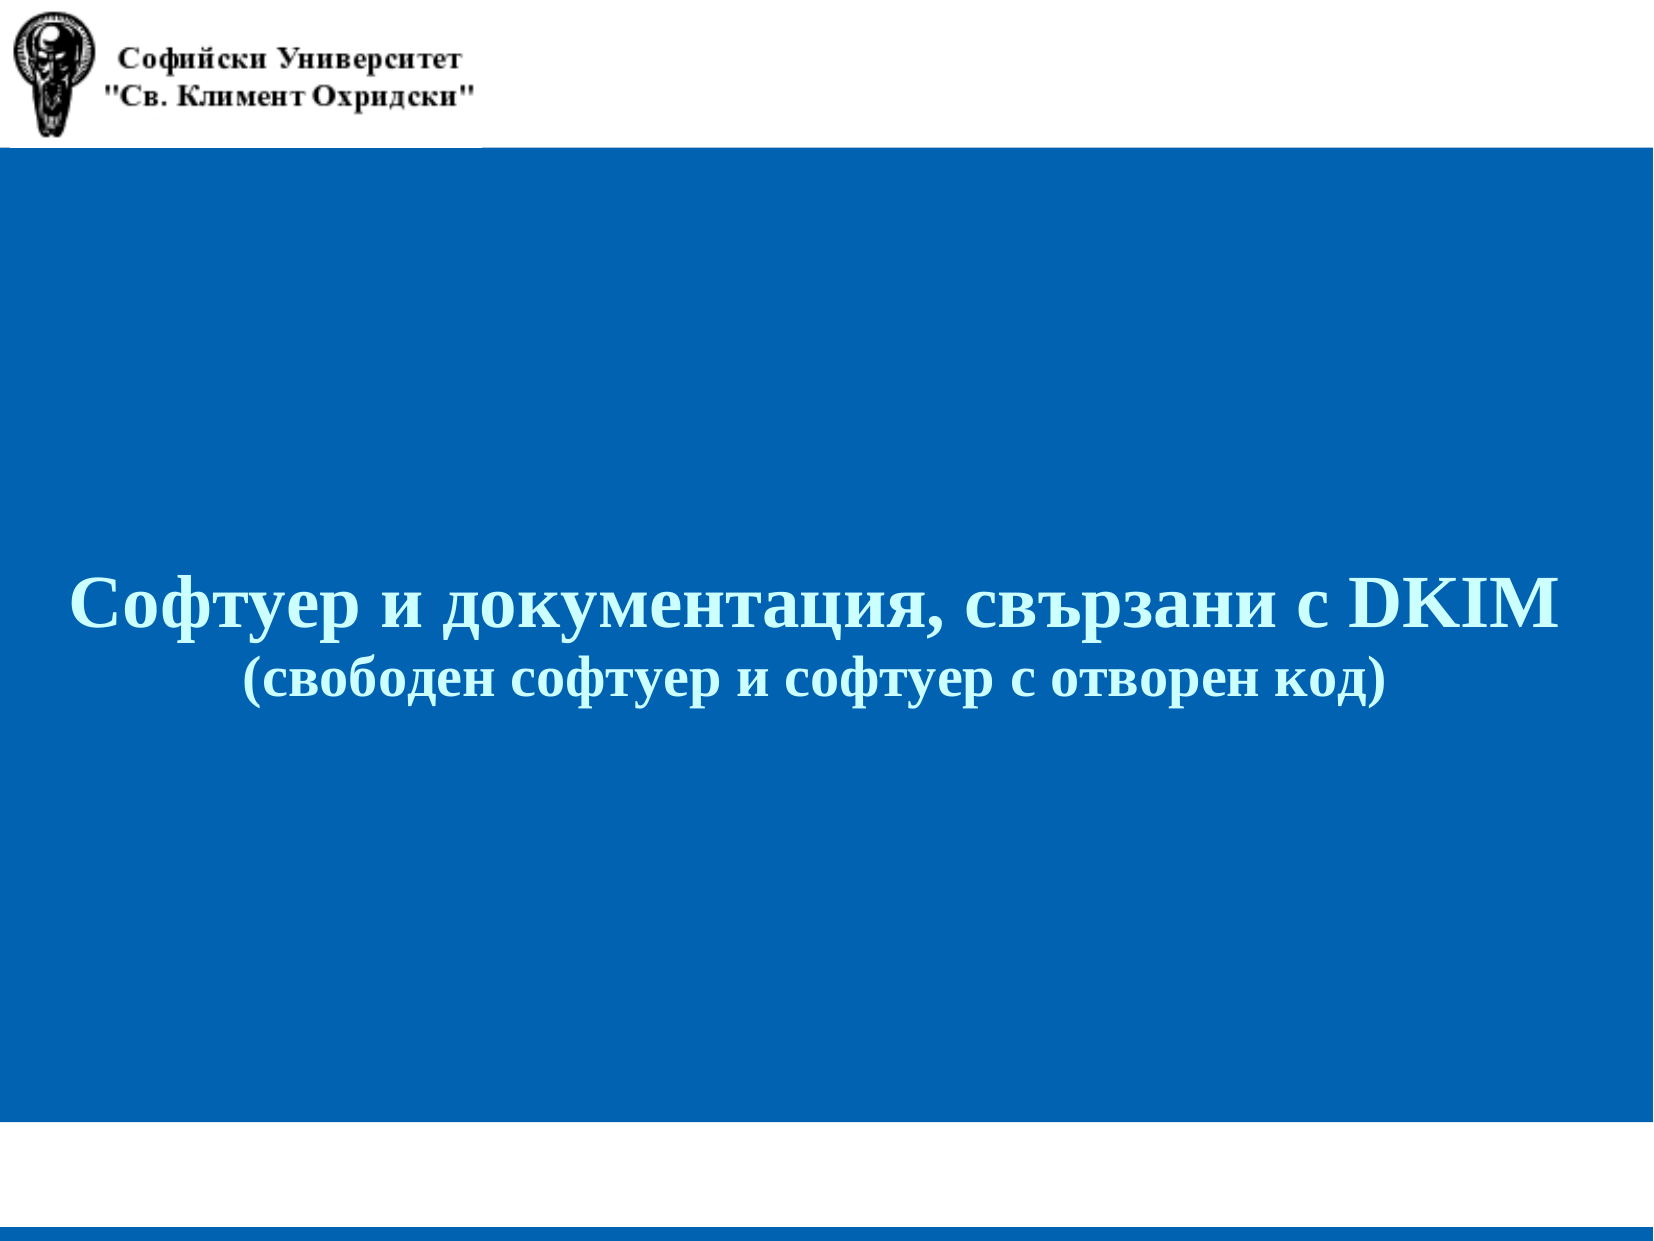

Софтуер и документация, свързани с DKIM
(свободен софтуер и софтуер с отворен код)